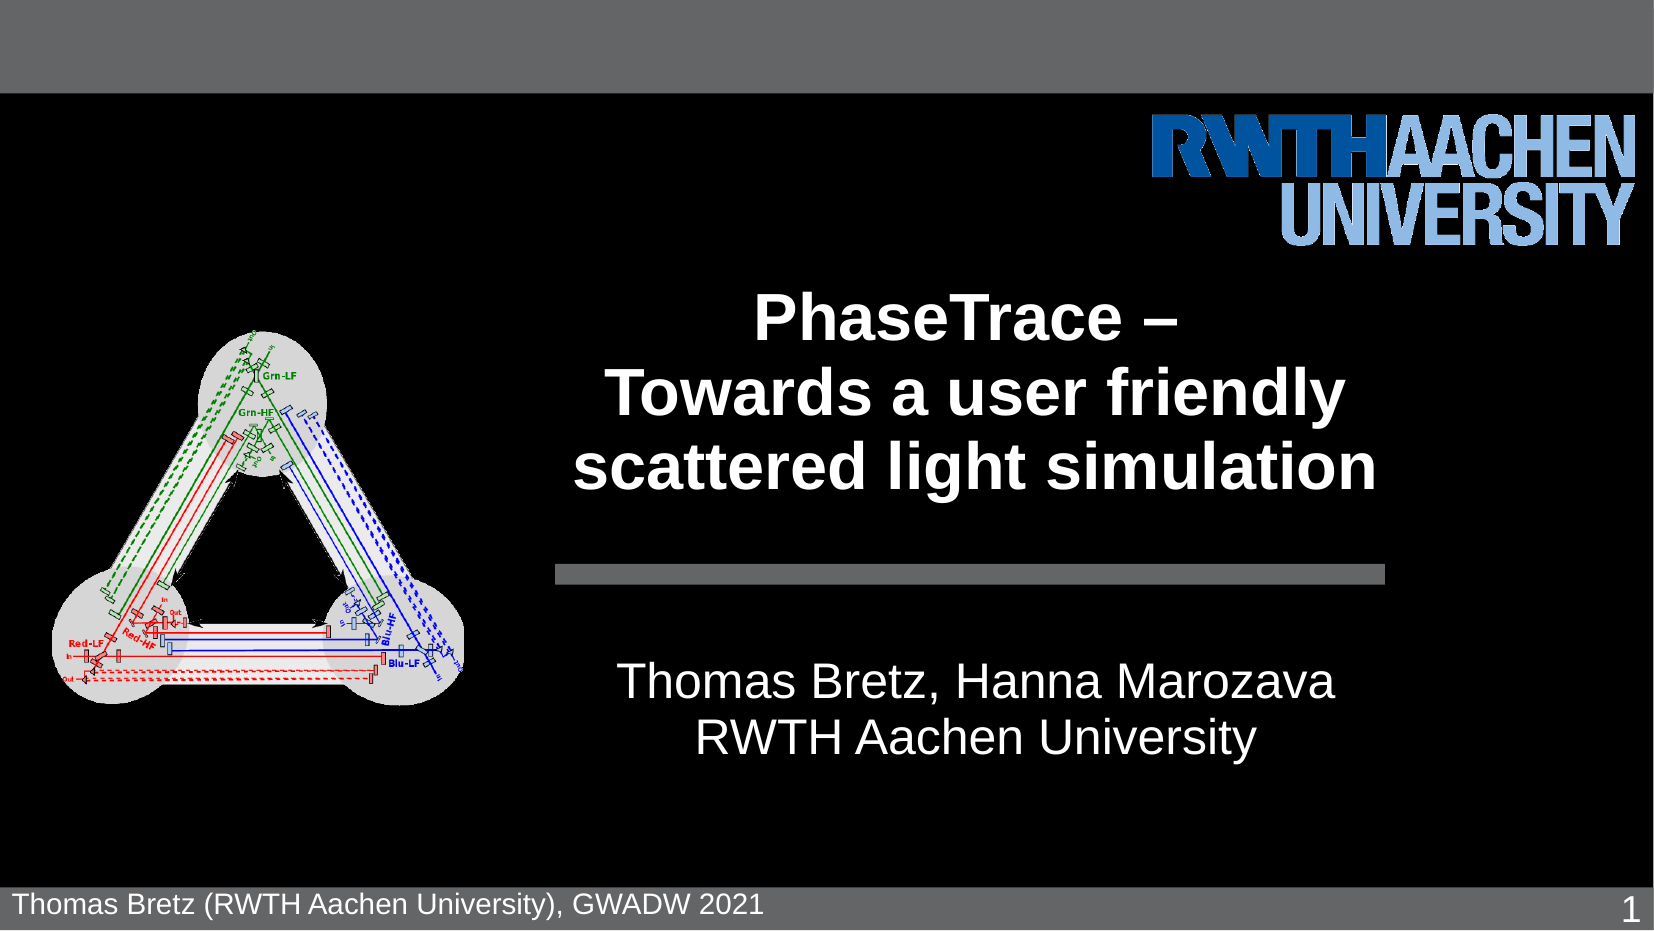

# PhaseTrace – Towards a user friendly scattered light simulation Thomas Bretz, Hanna Marozava RWTH Aachen University
Thomas Bretz (RWTH Aachen University), GWADW 2021
1